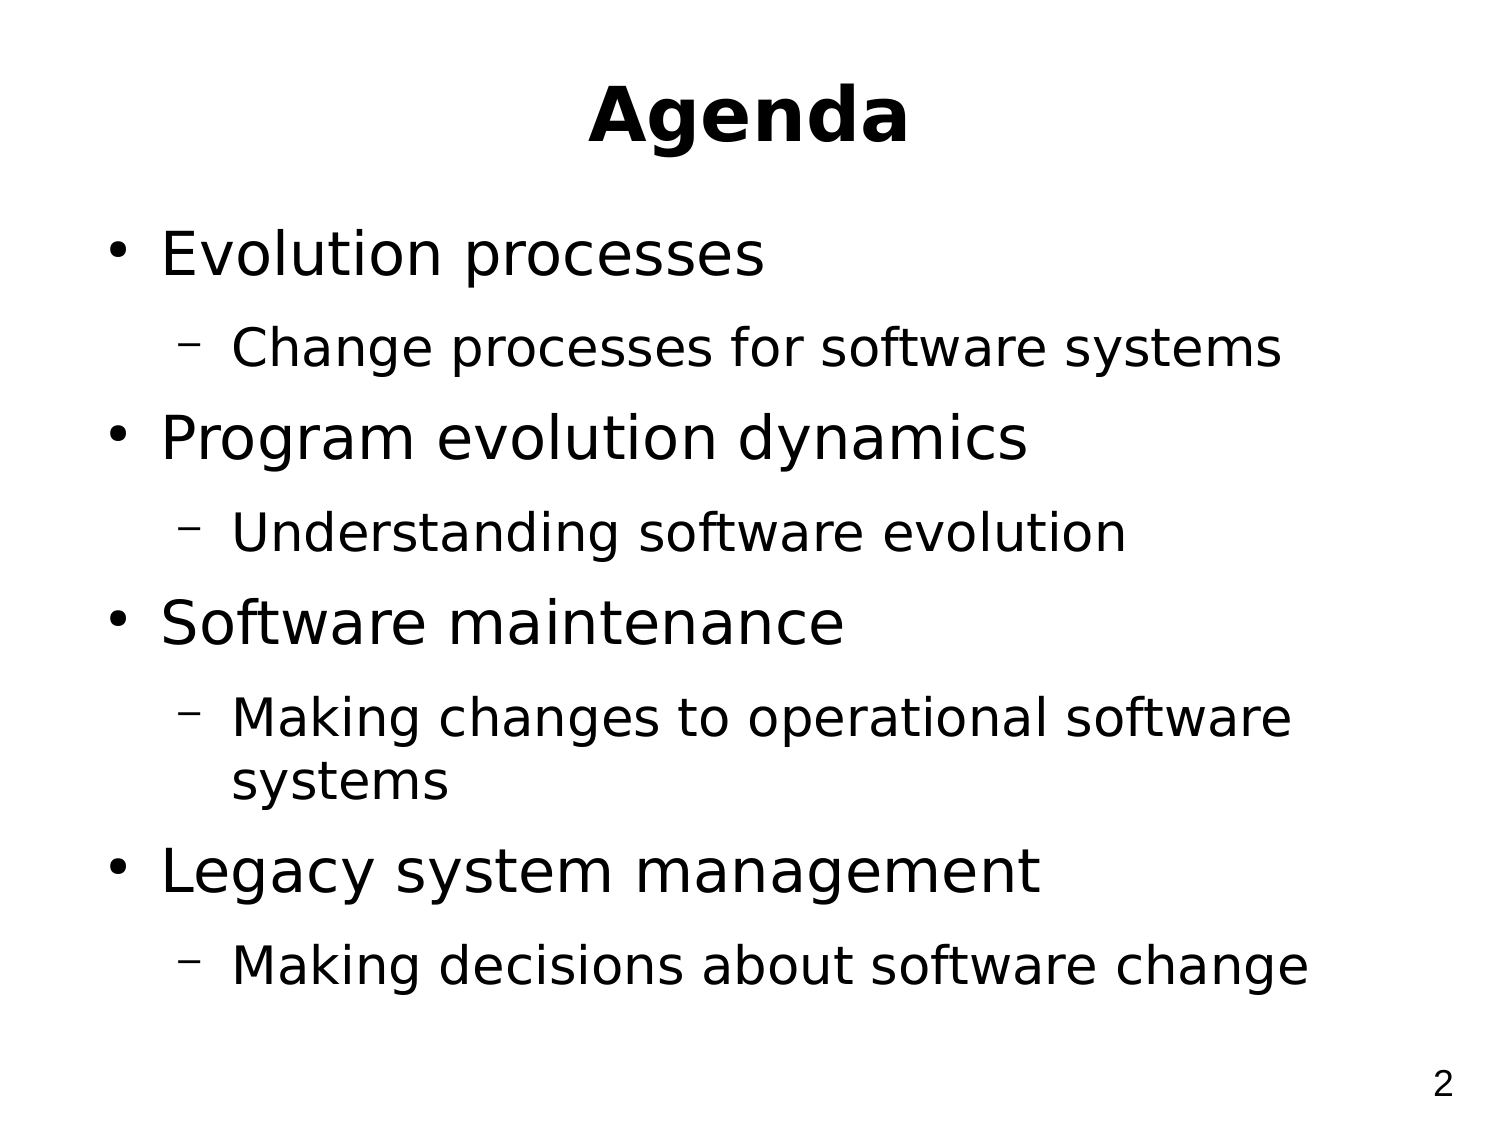

# Agenda
Evolution processes
Change processes for software systems
Program evolution dynamics
Understanding software evolution
Software maintenance
Making changes to operational software systems
Legacy system management
Making decisions about software change